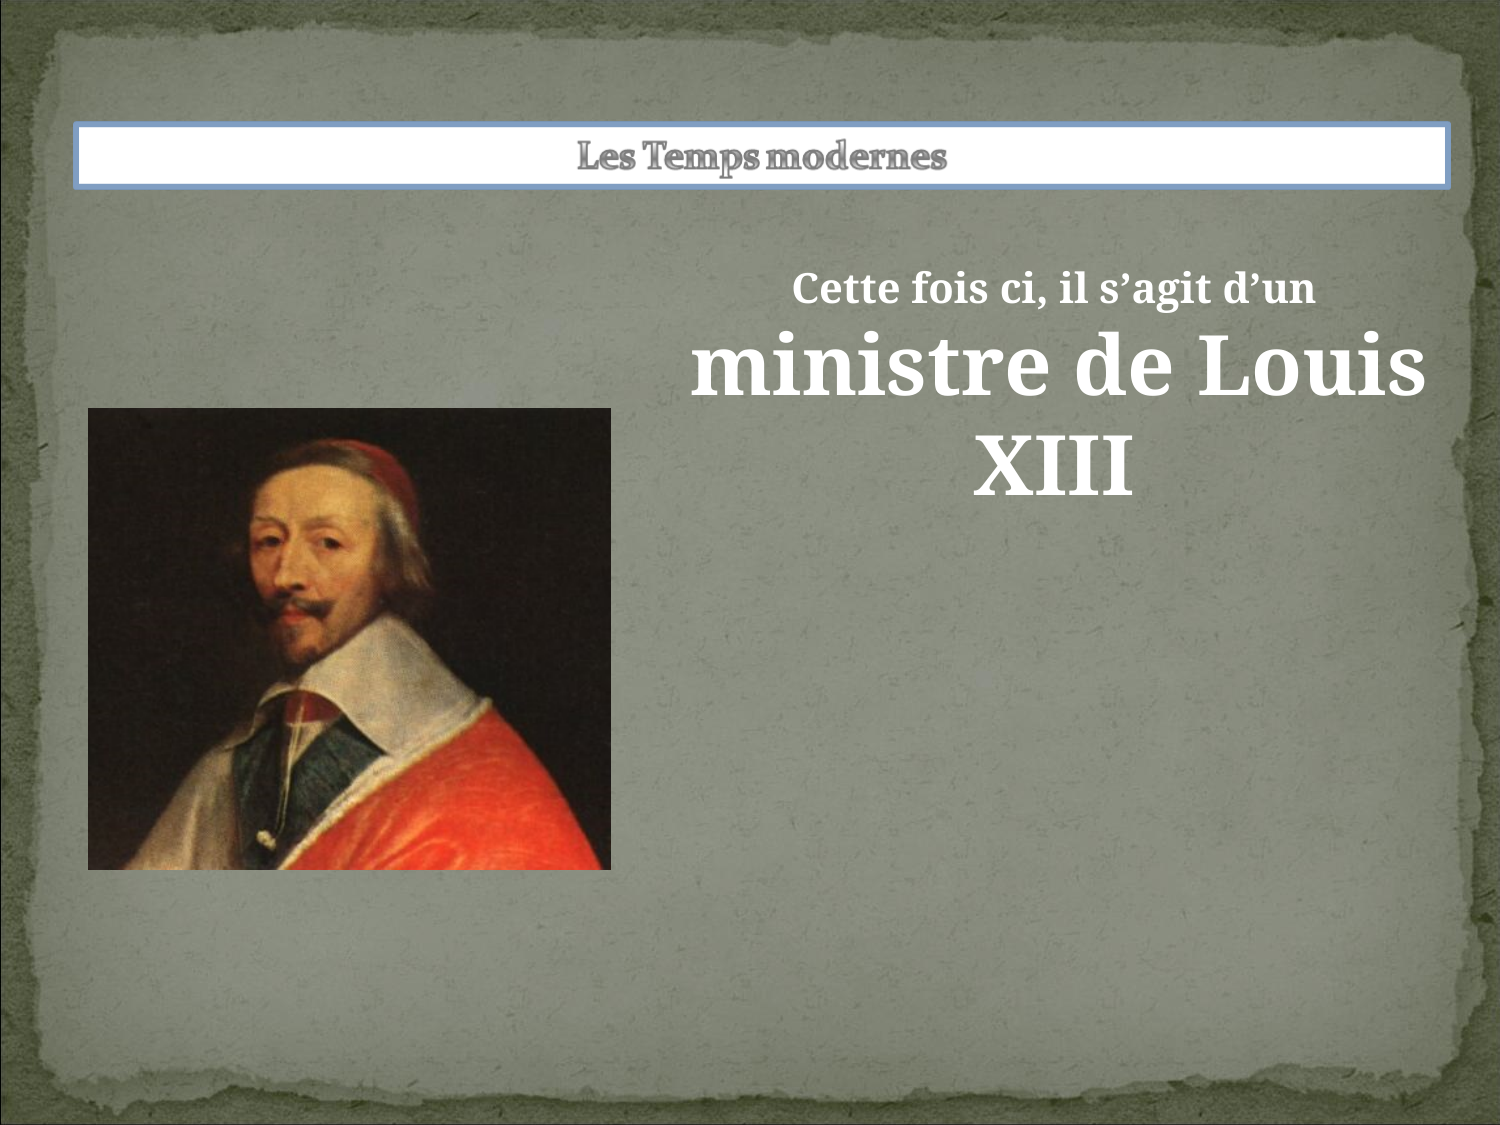

Cette fois ci, il s’agit d’un
 ministre de Louis XIII